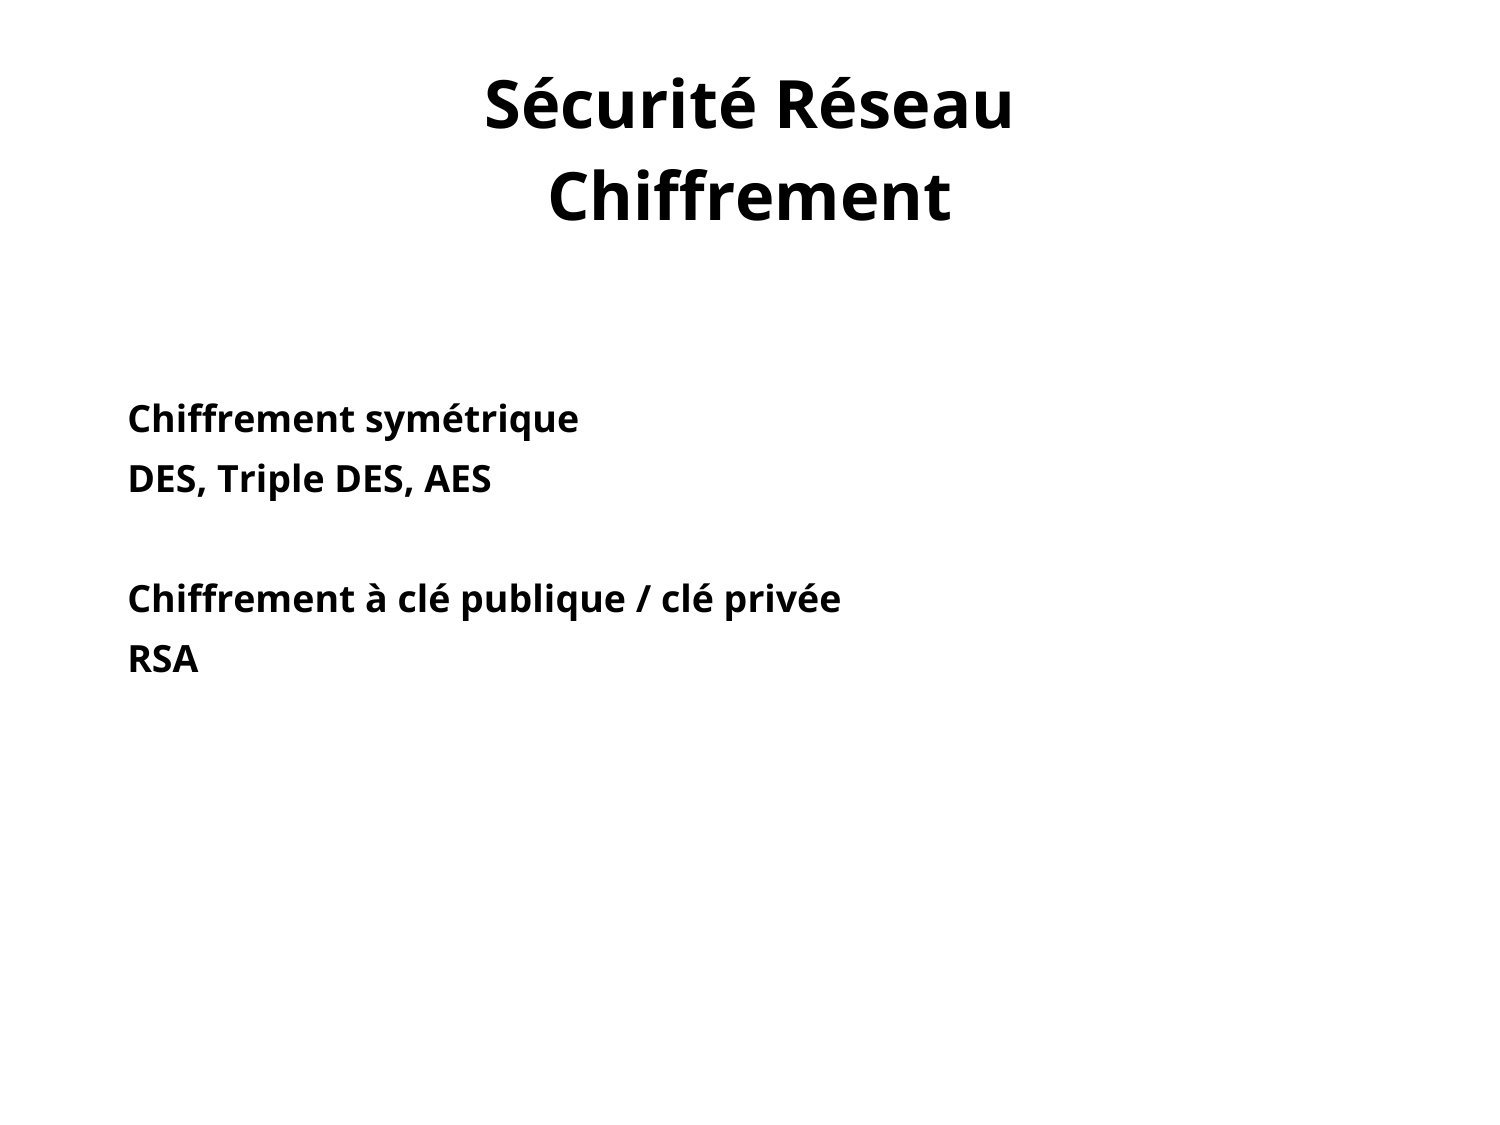

# Sécurité Réseau Chiffrement
Chiffrement symétrique
DES, Triple DES, AES
Chiffrement à clé publique / clé privée
RSA